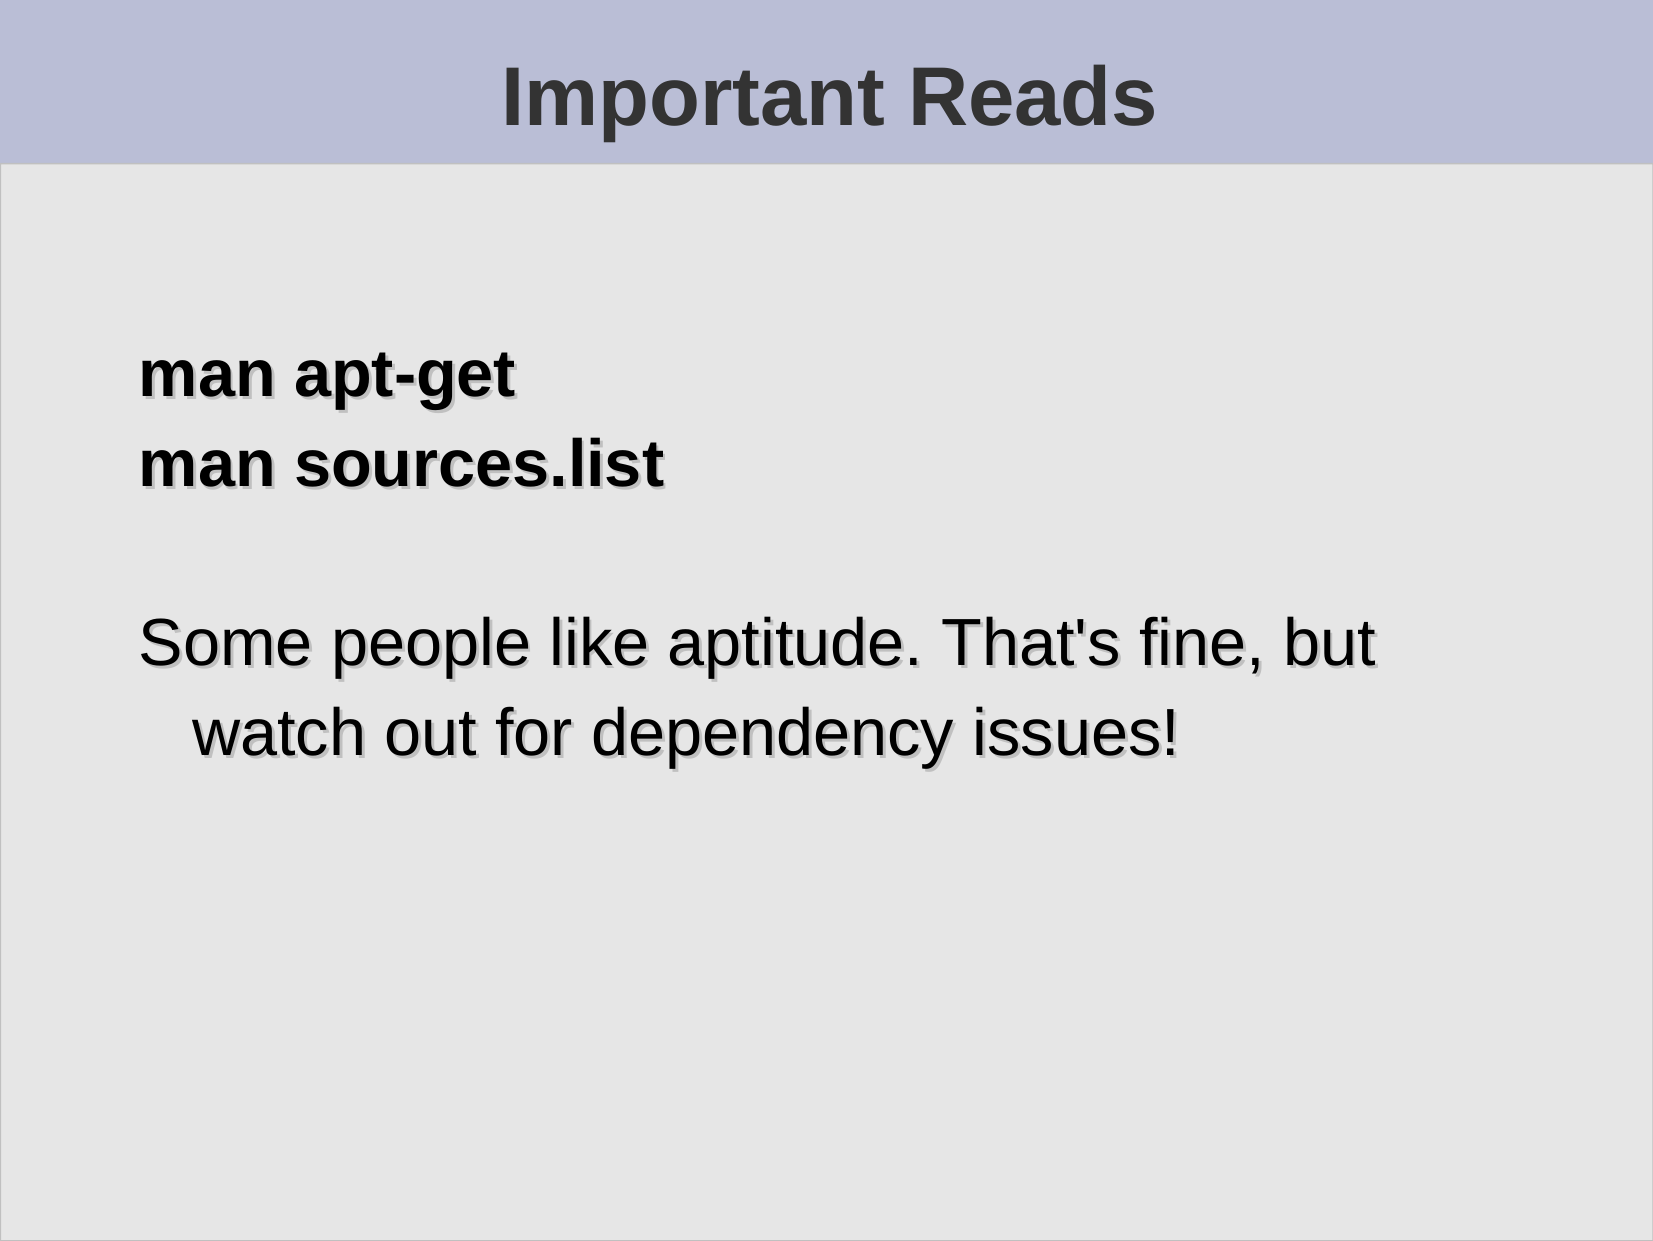

Important Reads
# Critical Reads
man apt-get
man sources.list
Some people like aptitude. That's fine, but watch out for dependency issues!